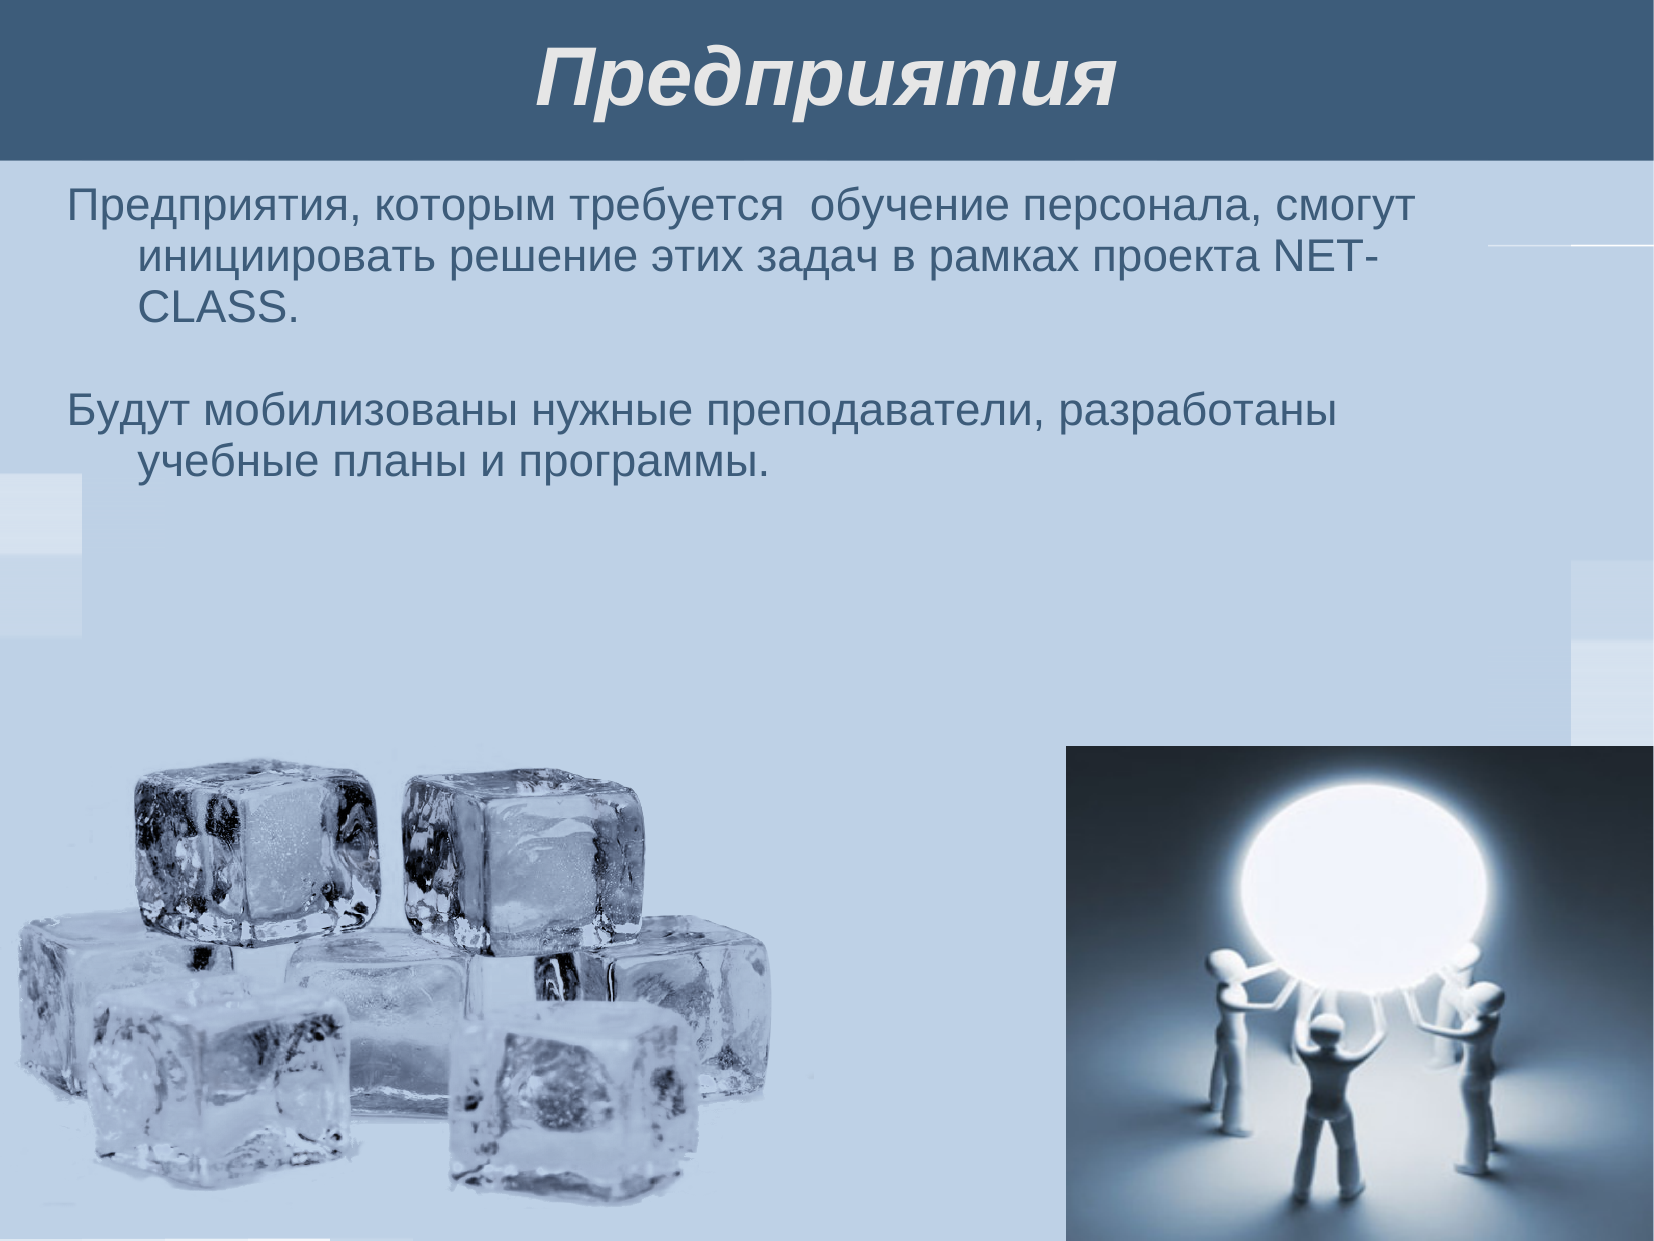

# Предприятия
Предприятия, которым требуется обучение персонала, смогут инициировать решение этих задач в рамках проекта NET-CLASS.
Будут мобилизованы нужные преподаватели, разработаны учебные планы и программы.